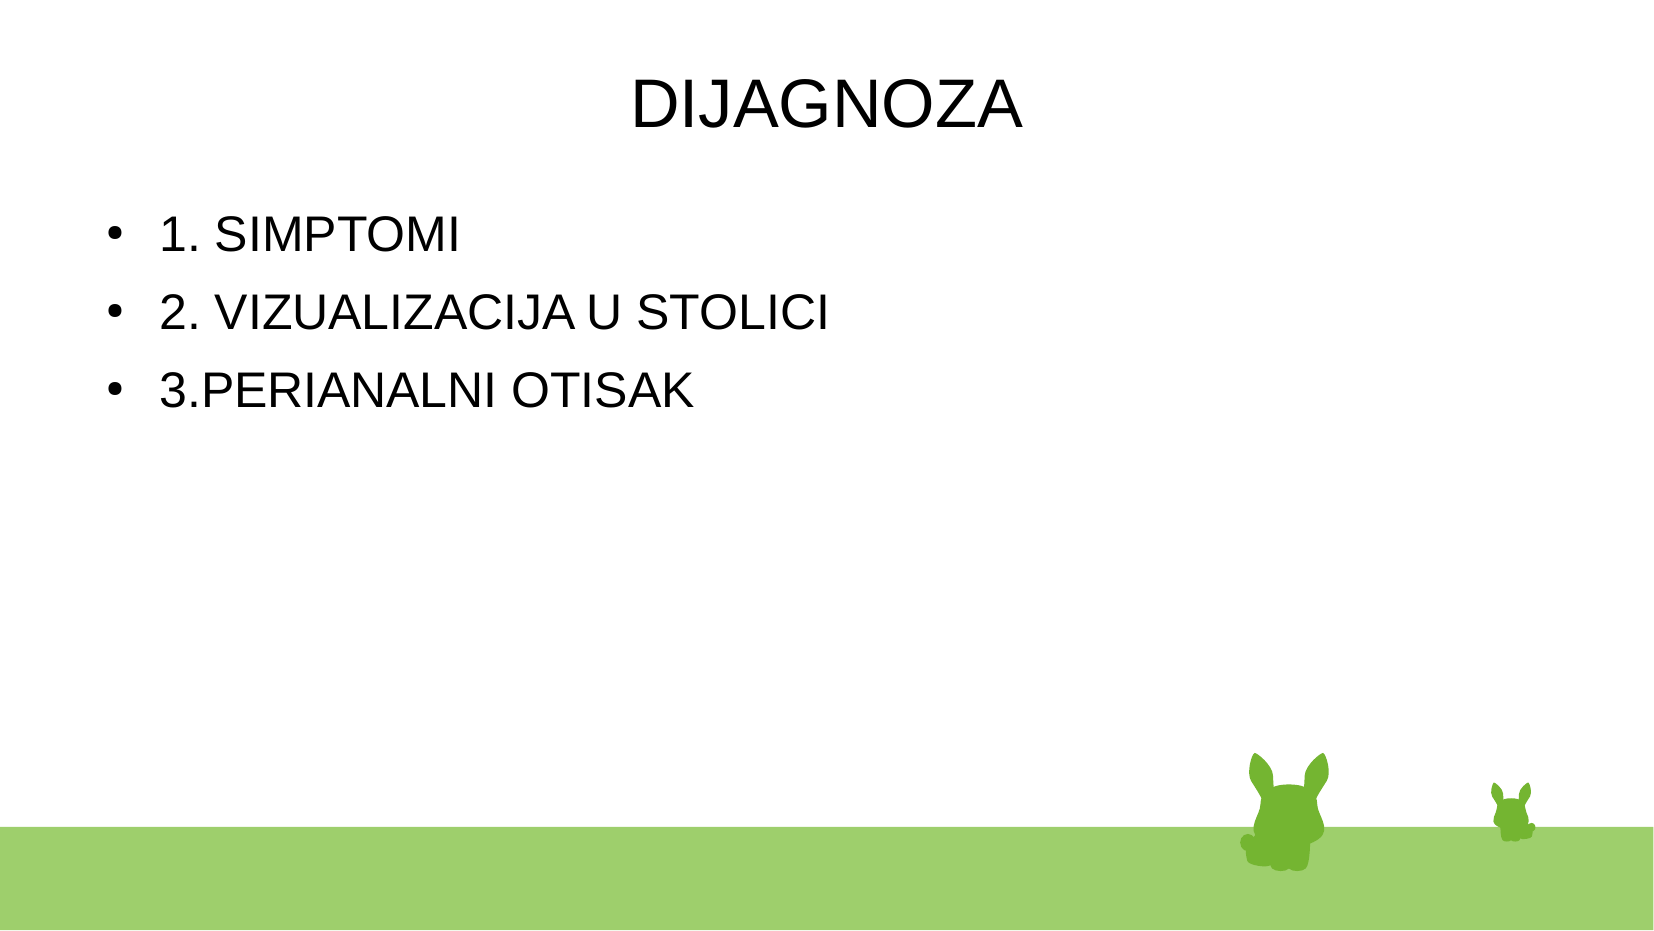

# DIJAGNOZA
1. SIMPTOMI
2. VIZUALIZACIJA U STOLICI
3.PERIANALNI OTISAK